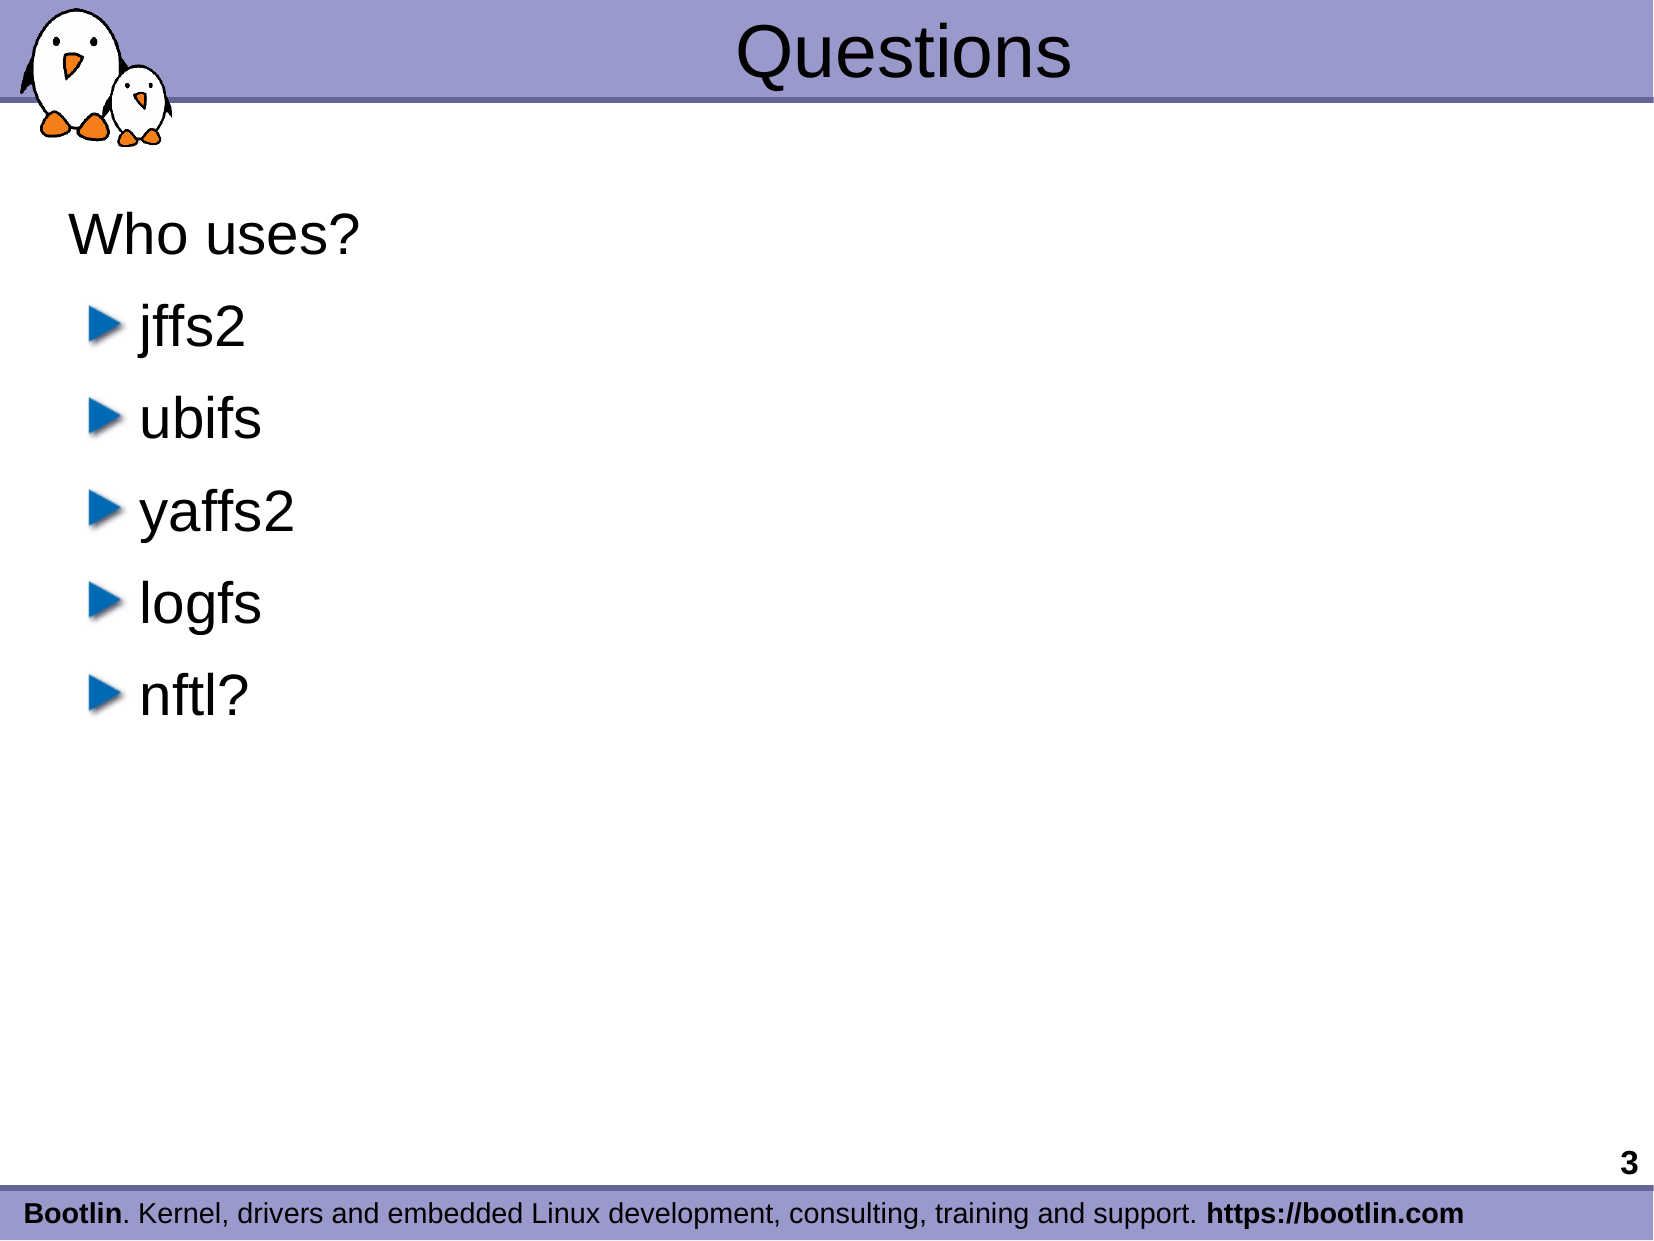

# Questions
Who uses?
jffs2
ubifs
yaffs2
logfs
nftl?